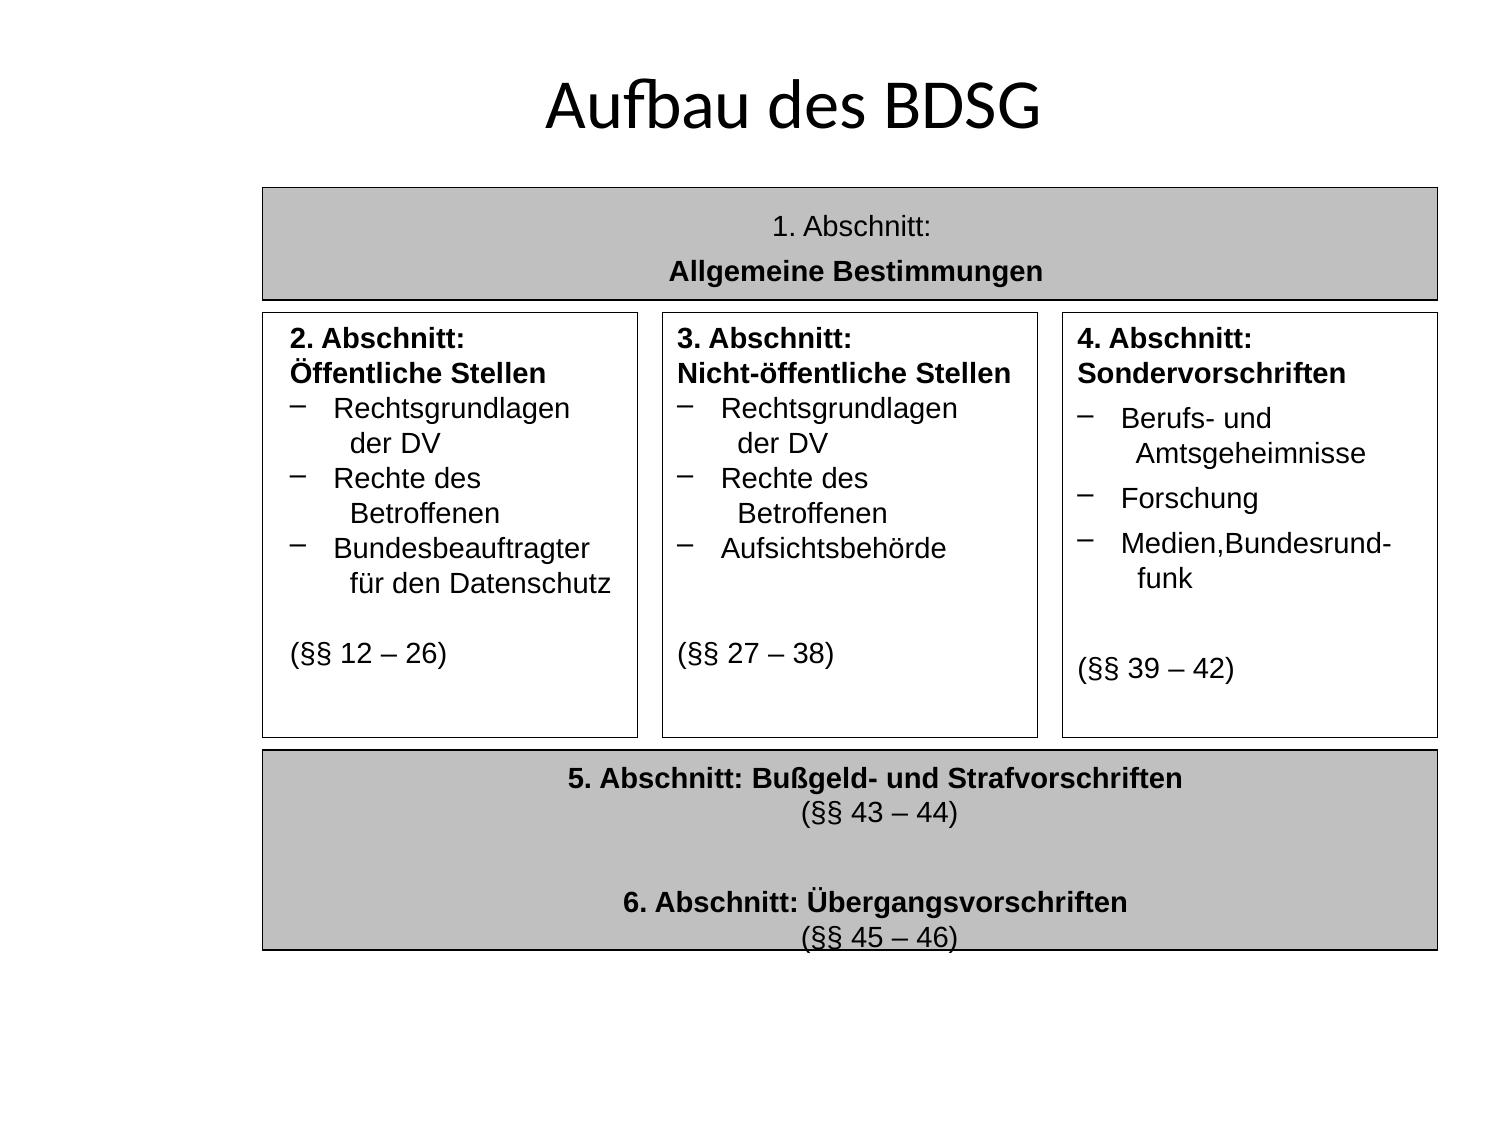

# Aufbau des BDSG
1. Abschnitt:
Allgemeine Bestimmungen
2. Abschnitt:
Öffentliche Stellen
 Rechtsgrundlagen
 der DV
 Rechte des
 Betroffenen
 Bundesbeauftragter
 für den Datenschutz
(§§ 12 – 26)
3. Abschnitt:
Nicht-öffentliche Stellen
 Rechtsgrundlagen
 der DV
 Rechte des
 Betroffenen
 Aufsichtsbehörde
(§§ 27 – 38)
4. Abschnitt: Sondervorschriften
 Berufs- und
 Amtsgeheimnisse
 Forschung
 Medien,Bundesrund-
 funk
(§§ 39 – 42)
5. Abschnitt: Bußgeld- und Strafvorschriften
(§§ 43 – 44)
6. Abschnitt: Übergangsvorschriften
(§§ 45 – 46)